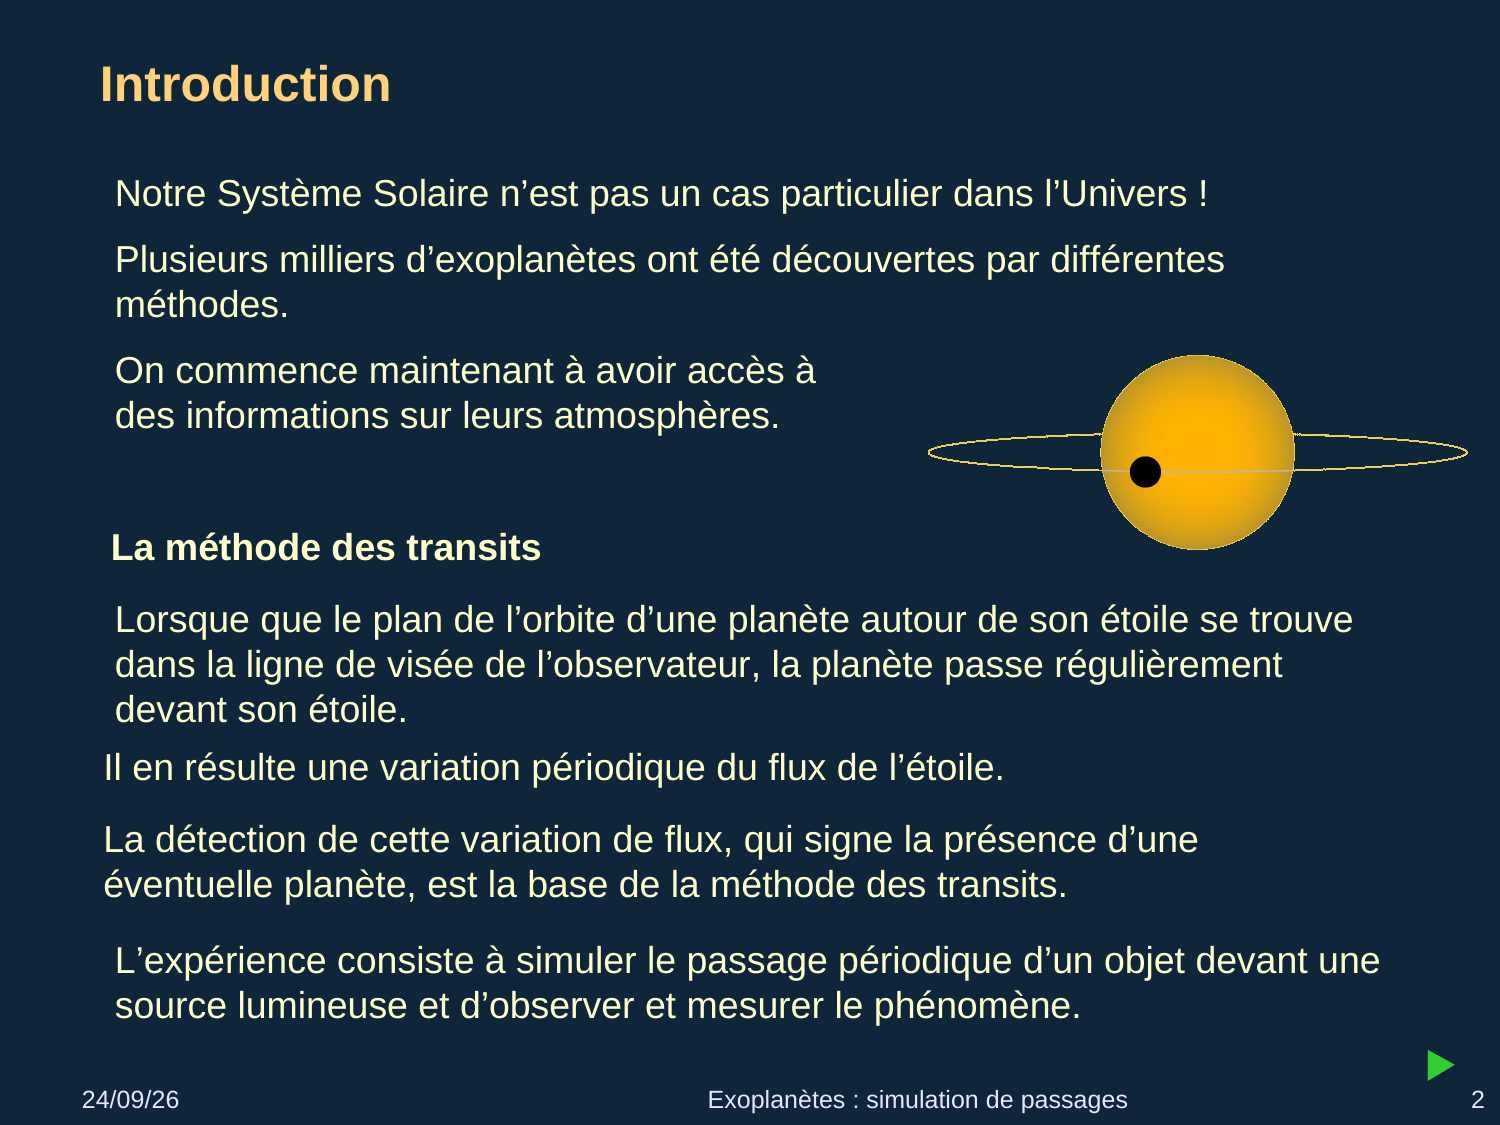

Introduction
Notre Système Solaire n’est pas un cas particulier dans l’Univers !
Plusieurs milliers d’exoplanètes ont été découvertes par différentes
méthodes.
On commence maintenant à avoir accès à des informations sur leurs atmosphères.
La méthode des transits
Lorsque que le plan de l’orbite d’une planète autour de son étoile se trouve
dans la ligne de visée de l’observateur, la planète passe régulièrement
devant son étoile.
Il en résulte une variation périodique du flux de l’étoile.
La détection de cette variation de flux, qui signe la présence d’une
éventuelle planète, est la base de la méthode des transits.
L’expérience consiste à simuler le passage périodique d’un objet devant une source lumineuse et d’observer et mesurer le phénomène.

Exoplanètes : simulation de passages
2